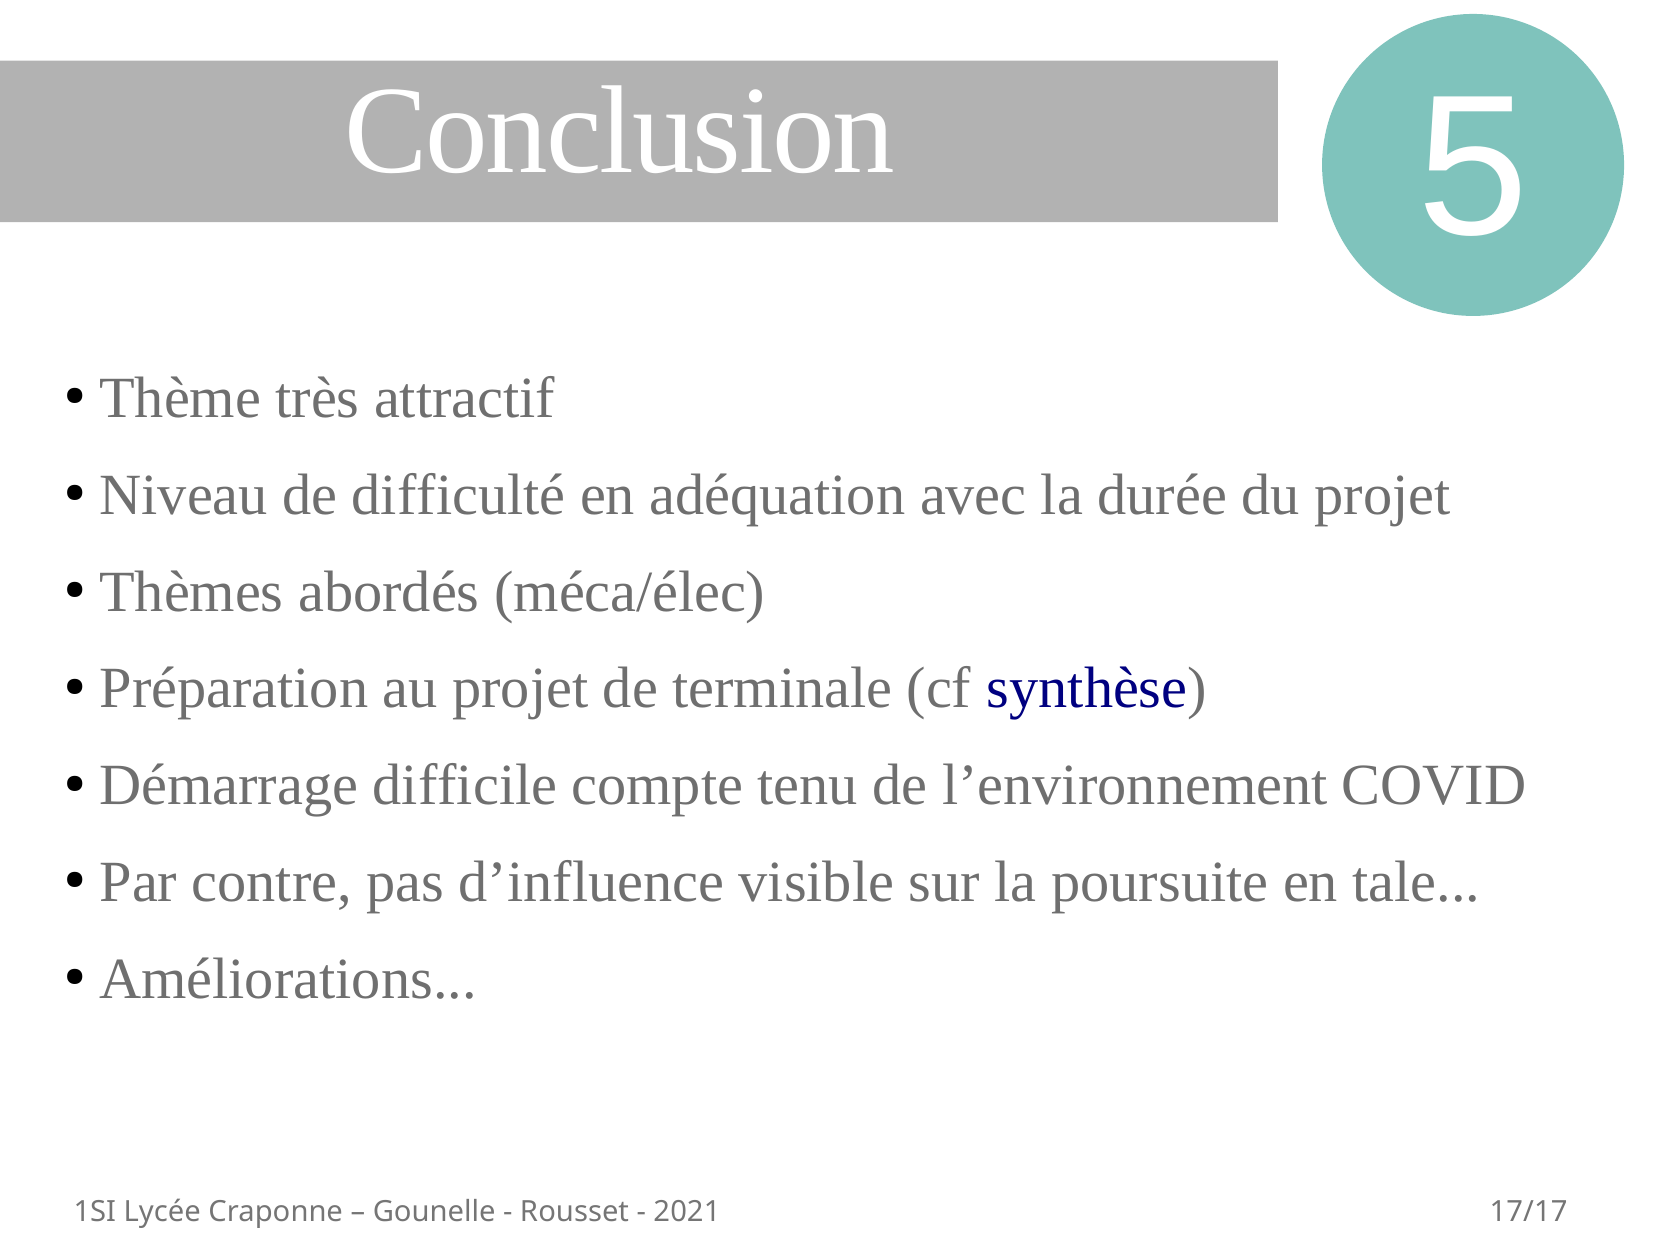

5
Conclusion
 Thème très attractif
 Niveau de difficulté en adéquation avec la durée du projet
 Thèmes abordés (méca/élec)
 Préparation au projet de terminale (cf synthèse)
 Démarrage difficile compte tenu de l’environnement COVID
 Par contre, pas d’influence visible sur la poursuite en tale...
 Améliorations...
17